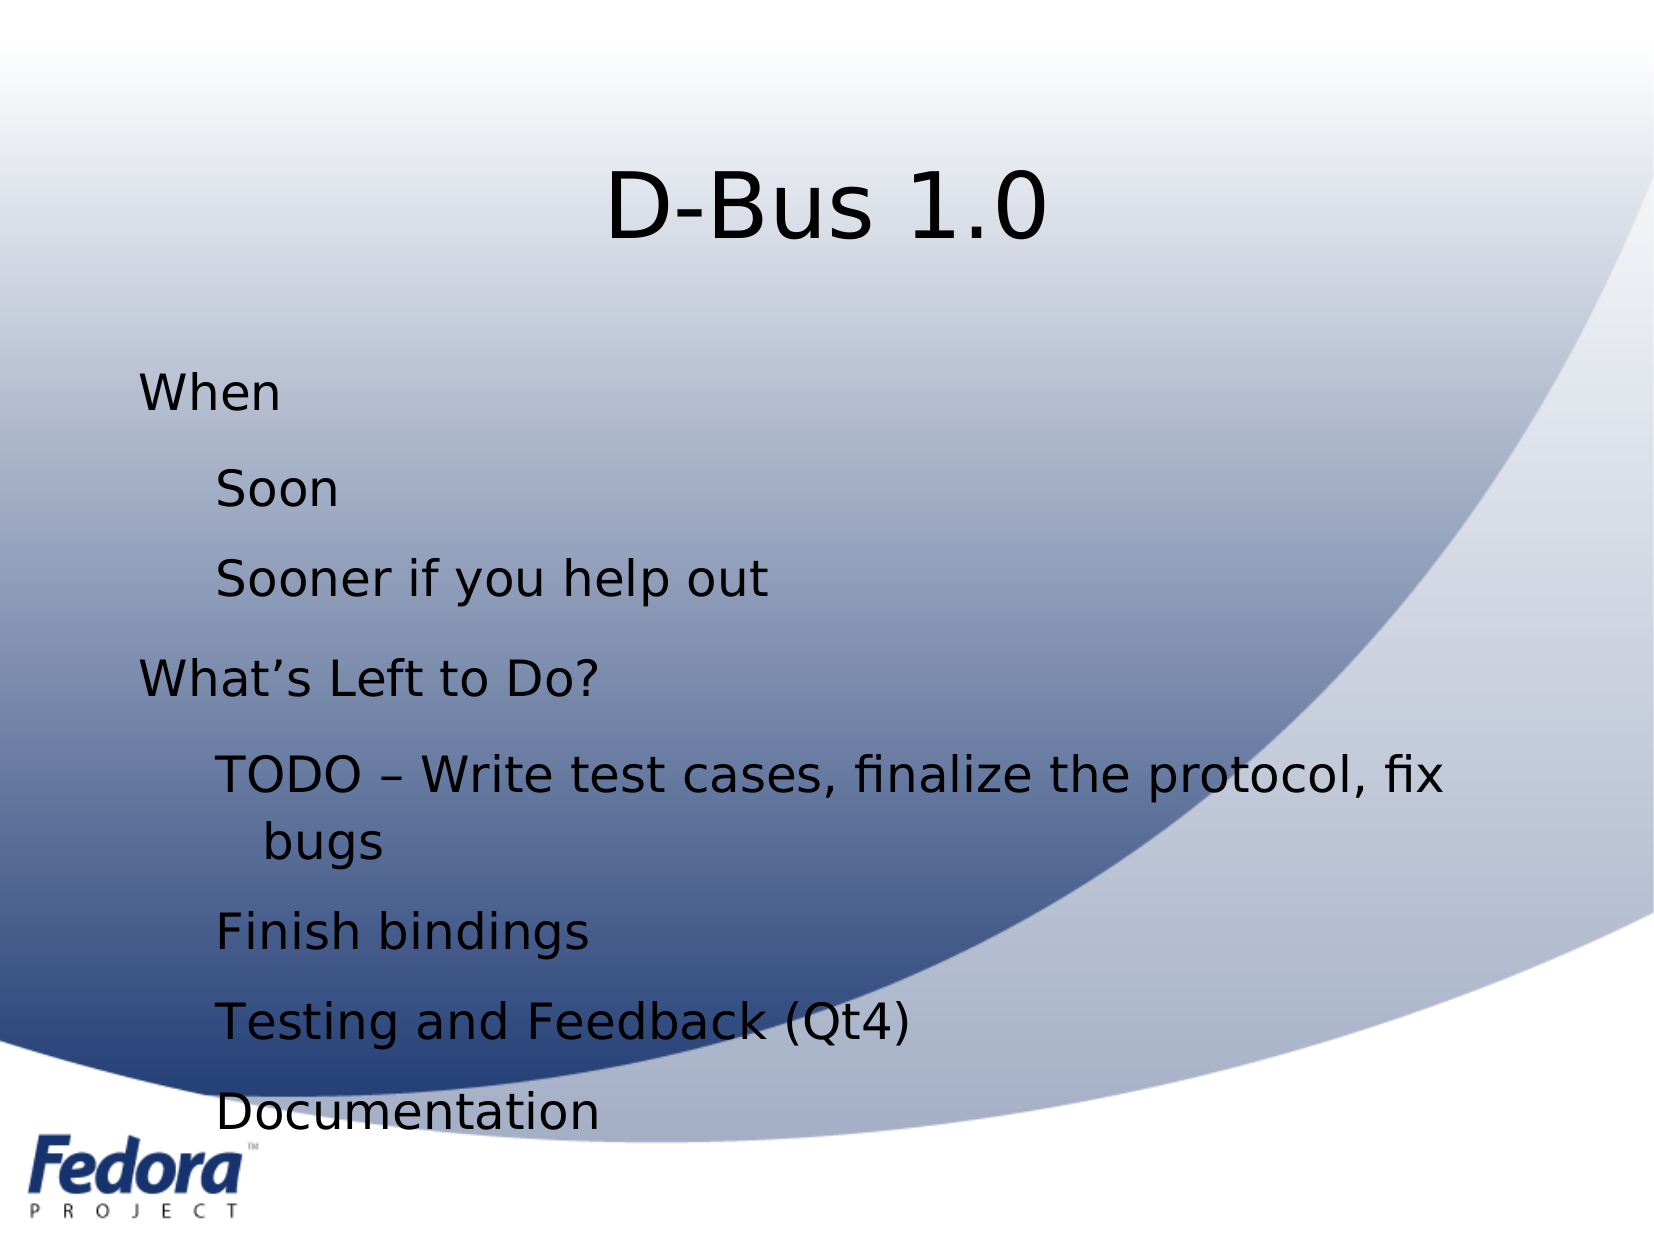

# D-Bus 1.0
When
Soon
Sooner if you help out
What’s Left to Do?
TODO – Write test cases, finalize the protocol, fix bugs
Finish bindings
Testing and Feedback (Qt4)
Documentation